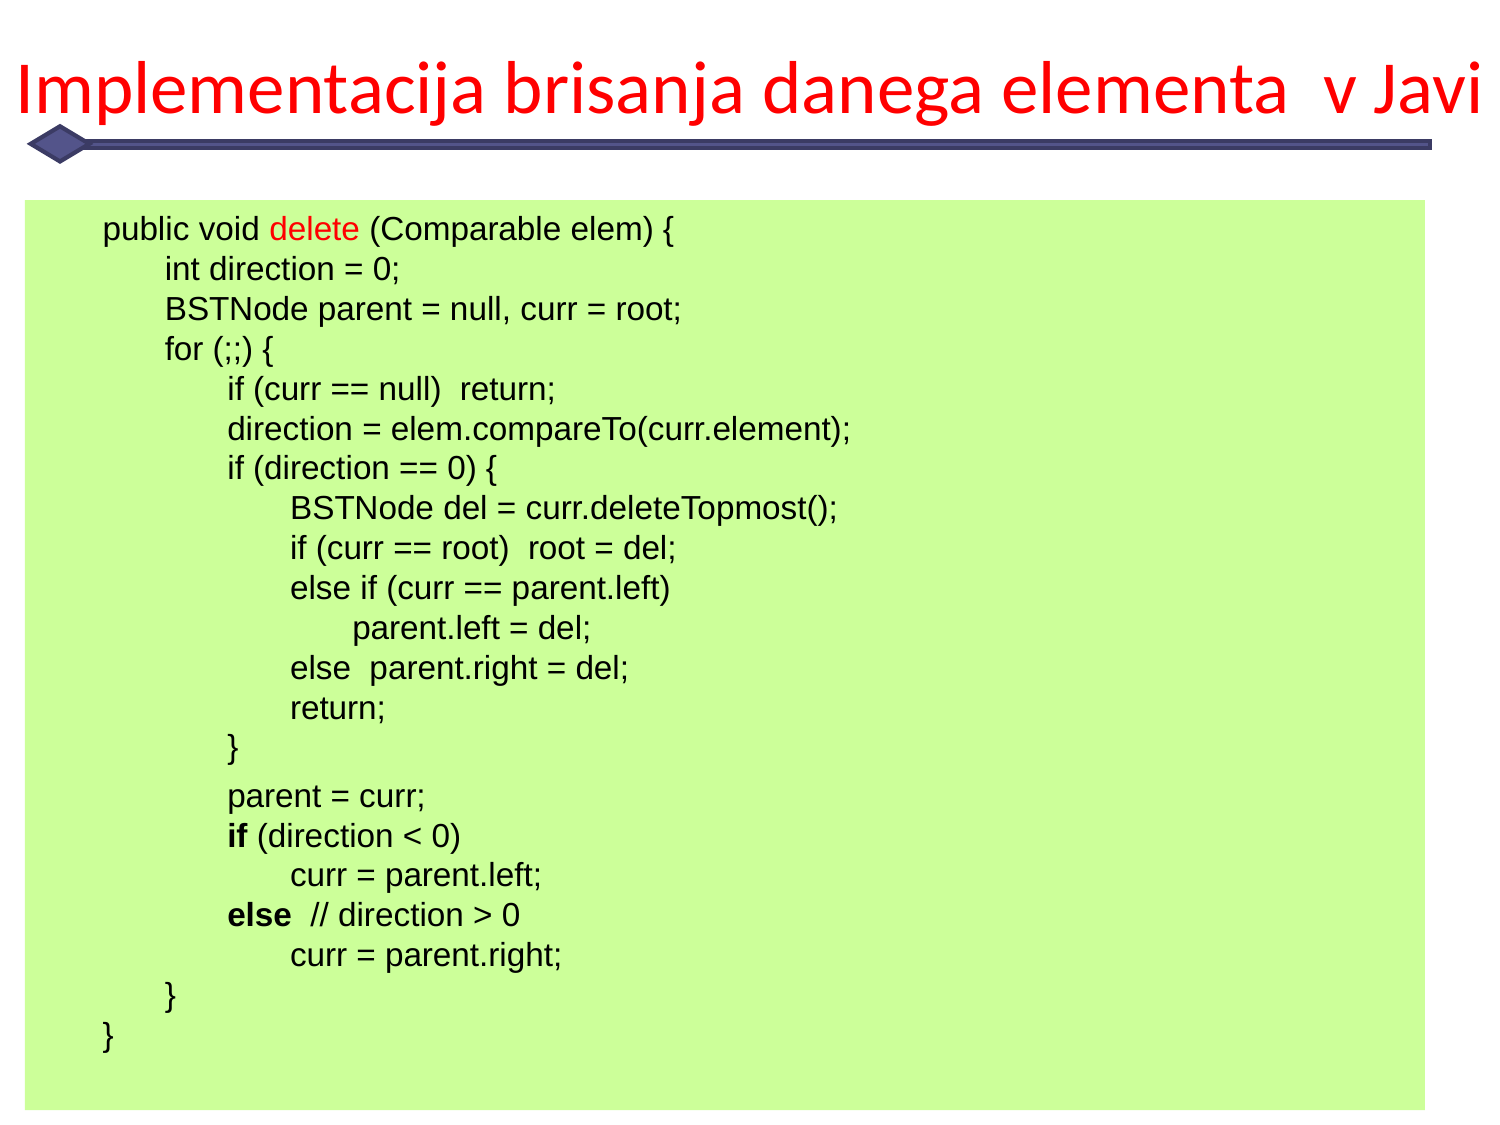

# Implementacija brisanja danega elementa v Javi
	public void delete (Comparable elem) {
	int direction = 0;
	BSTNode parent = null, curr = root;
	for (;;) {
		if (curr == null) return;
		direction = elem.compareTo(curr.element);
		if (direction == 0) {
			BSTNode del = curr.deleteTopmost();
			if (curr == root) root = del;
			else if (curr == parent.left)
				parent.left = del;
			else parent.right = del;
			return;
		}
			parent = curr;
		if (direction < 0)
			curr = parent.left;
		else // direction > 0
			curr = parent.right;
	}
}